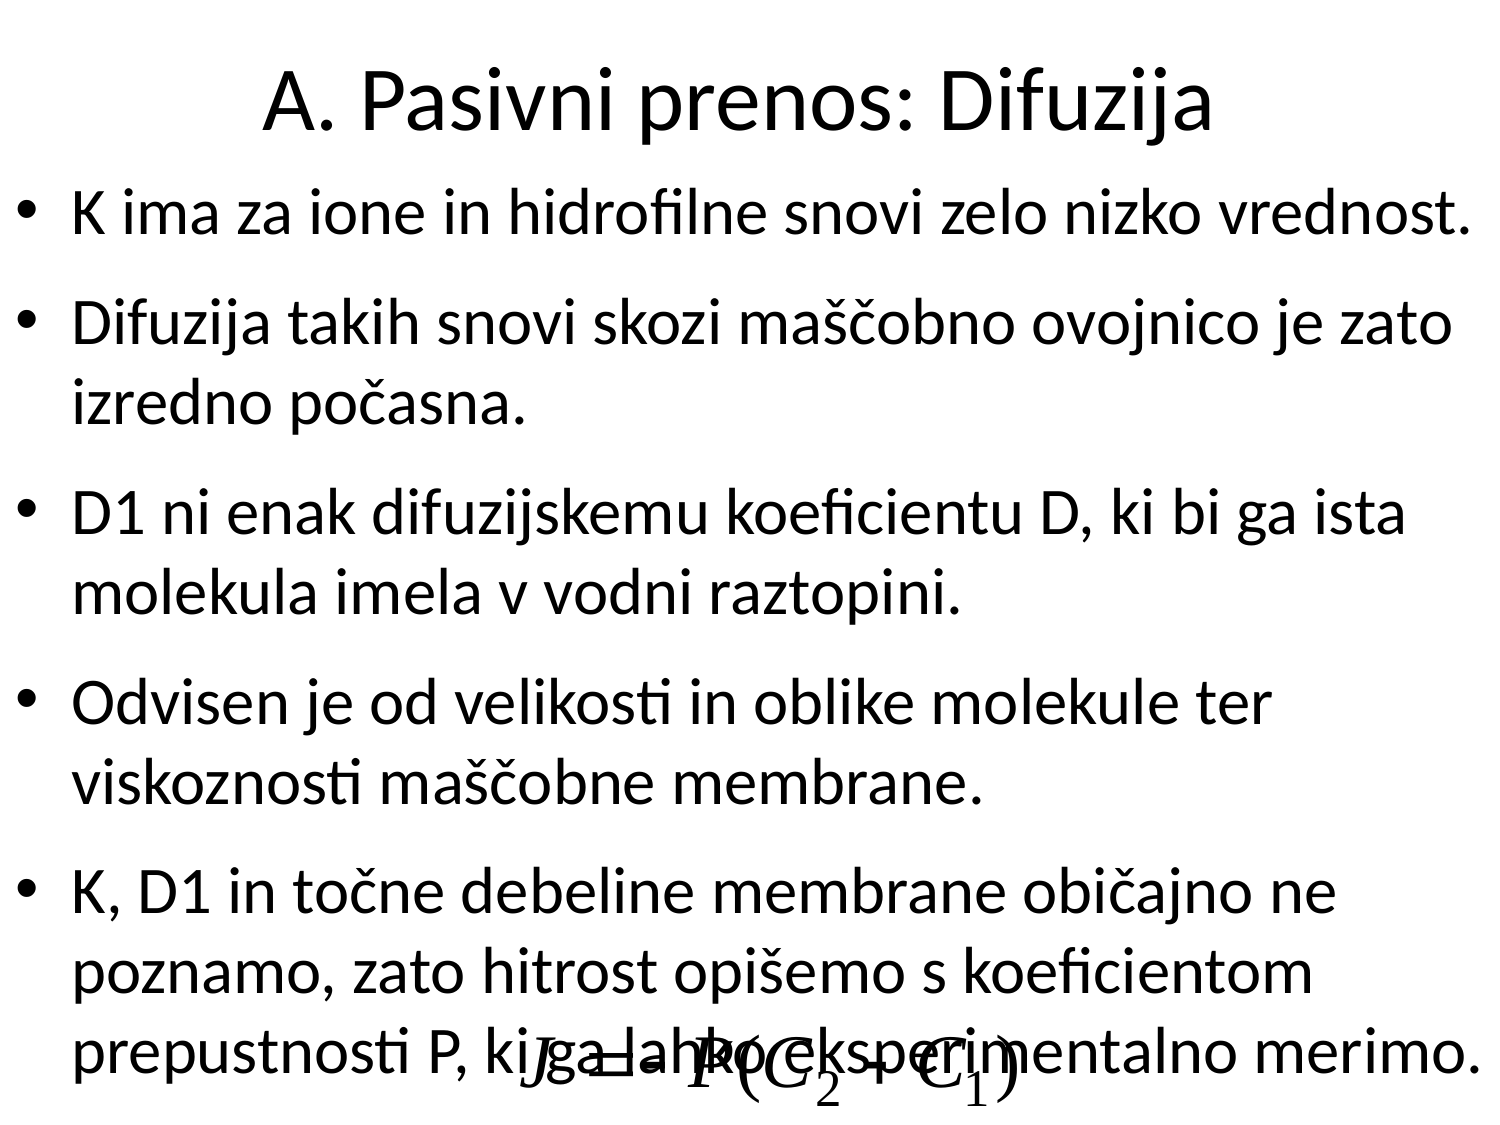

# A. Pasivni prenos: Difuzija
K ima za ione in hidrofilne snovi zelo nizko vrednost.
Difuzija takih snovi skozi maščobno ovojnico je zato izredno počasna.
D1 ni enak difuzijskemu koeficientu D, ki bi ga ista molekula imela v vodni raztopini.
Odvisen je od velikosti in oblike molekule ter viskoznosti maščobne membrane.
K, D1 in točne debeline membrane običajno ne poznamo, zato hitrost opišemo s koeficientom prepustnosti P, ki ga lahko eksperimentalno merimo.